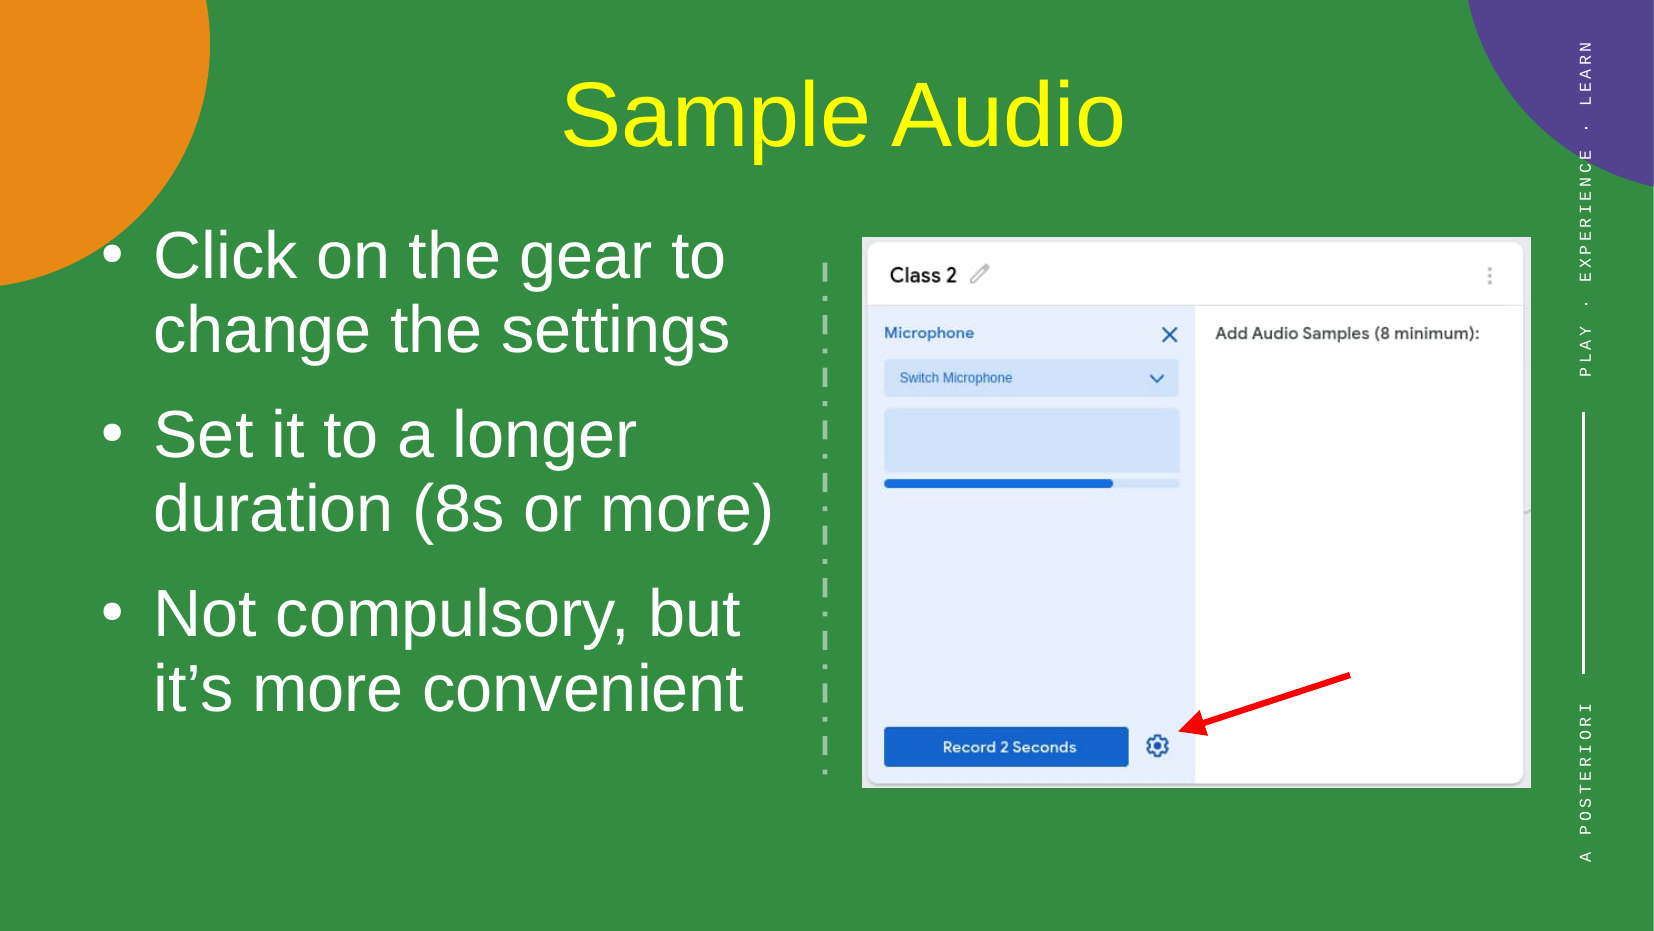

# Sample Audio
Click on the gear to change the settings
Set it to a longer duration (8s or more)
Not compulsory, but it’s more convenient